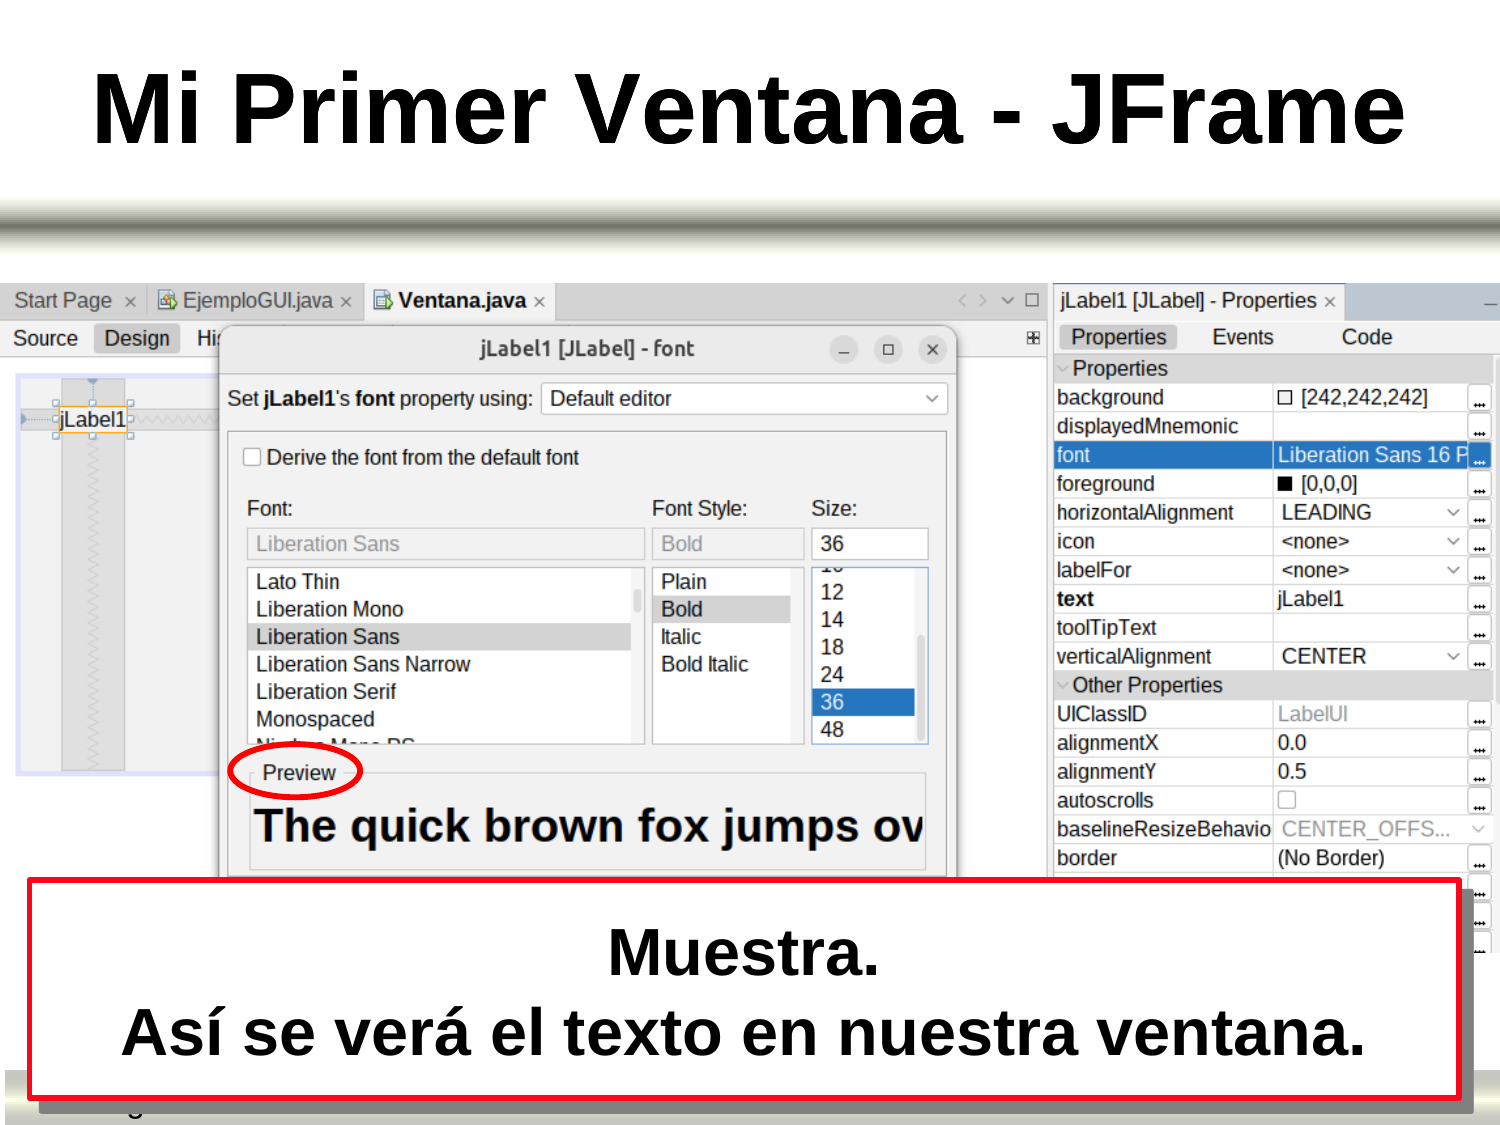

# Mi Primer Ventana - JFrame
Mi Primer Ventana - JFrame
Muestra.
Así se verá el texto en nuestra ventana.